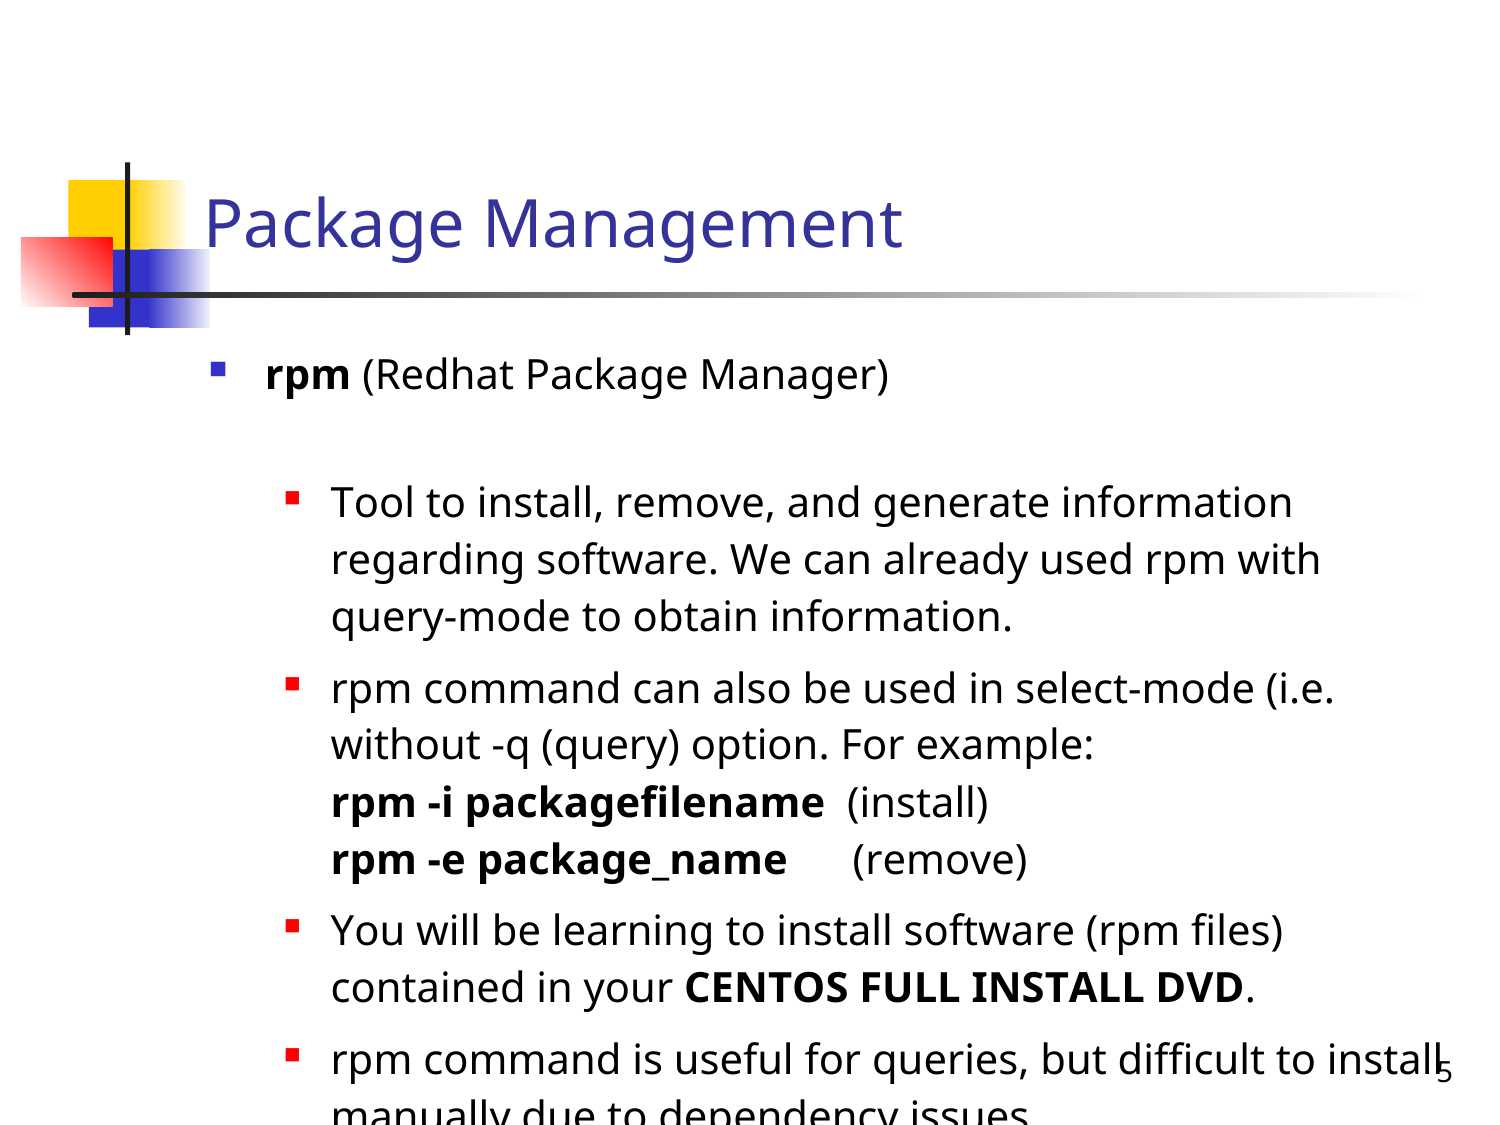

# Package Management
rpm (Redhat Package Manager)
Tool to install, remove, and generate information regarding software. We can already used rpm with query-mode to obtain information.
rpm command can also be used in select-mode (i.e. without -q (query) option. For example:
rpm -i packagefilename (install)
rpm -e package_name (remove)
You will be learning to install software (rpm files) contained in your CENTOS FULL INSTALL DVD.
rpm command is useful for queries, but difficult to install manually due to dependency issues.
5